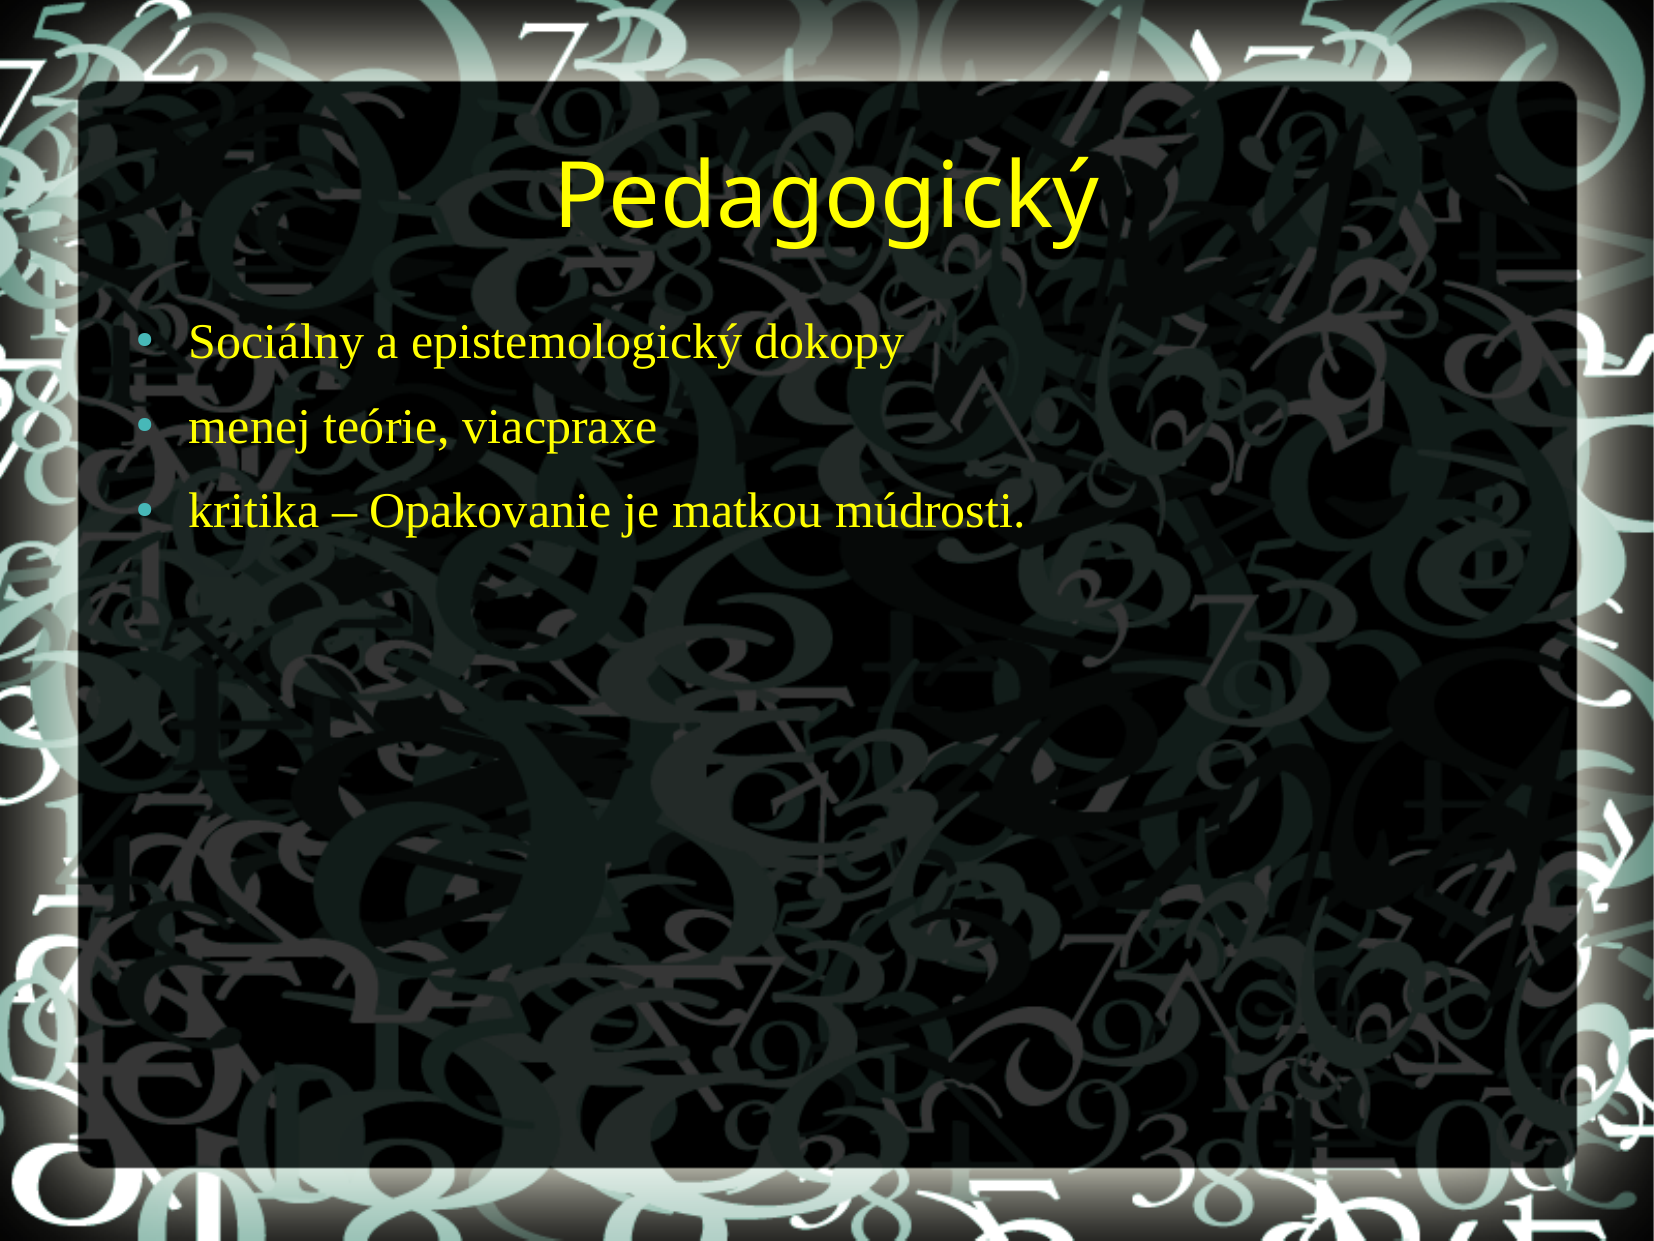

# Pedagogický
Sociálny a epistemologický dokopy
menej teórie, viacpraxe
kritika – Opakovanie je matkou múdrosti.